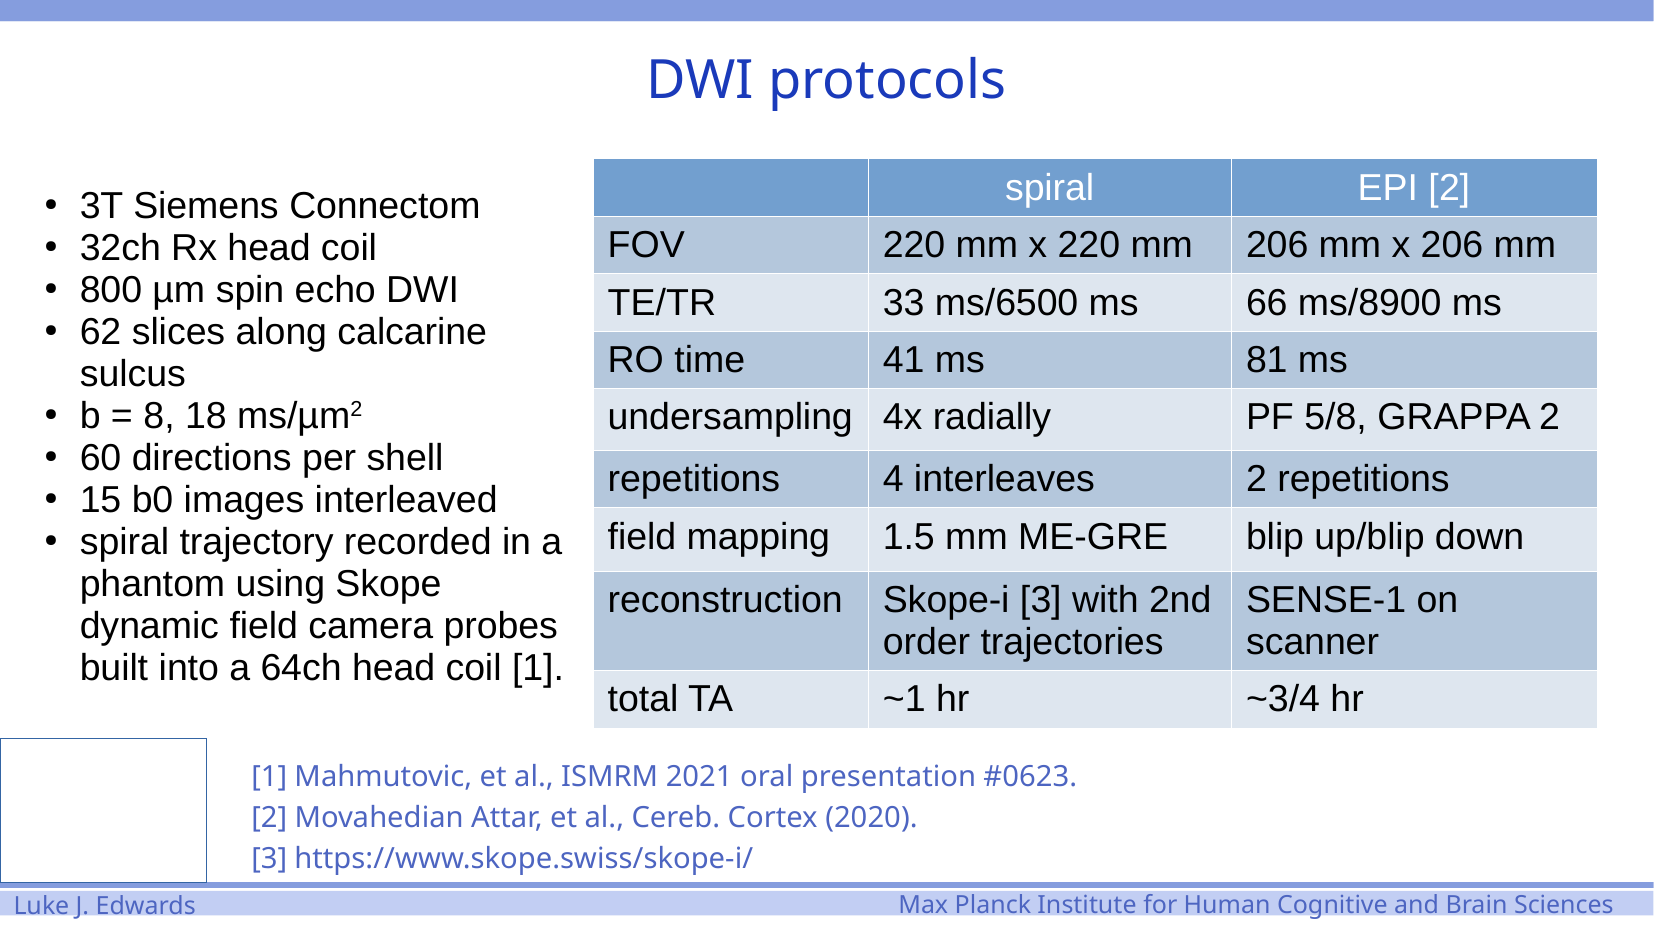

# DWI protocols
| | spiral | EPI [2] |
| --- | --- | --- |
| FOV | 220 mm x 220 mm | 206 mm x 206 mm |
| TE/TR | 33 ms/6500 ms | 66 ms/8900 ms |
| RO time | 41 ms | 81 ms |
| undersampling | 4x radially | PF 5/8, GRAPPA 2 |
| repetitions | 4 interleaves | 2 repetitions |
| field mapping | 1.5 mm ME-GRE | blip up/blip down |
| reconstruction | Skope-i [3] with 2nd order trajectories | SENSE-1 on scanner |
| total TA | ~1 hr | ~3/4 hr |
3T Siemens Connectom
32ch Rx head coil
800 µm spin echo DWI
62 slices along calcarine sulcus
b = 8, 18 ms/µm2
60 directions per shell
15 b0 images interleaved
spiral trajectory recorded in a phantom using Skope dynamic field camera probes built into a 64ch head coil [1].
[1] Mahmutovic, et al., ISMRM 2021 oral presentation #0623.
[2] Movahedian Attar, et al., Cereb. Cortex (2020).
[3] https://www.skope.swiss/skope-i/